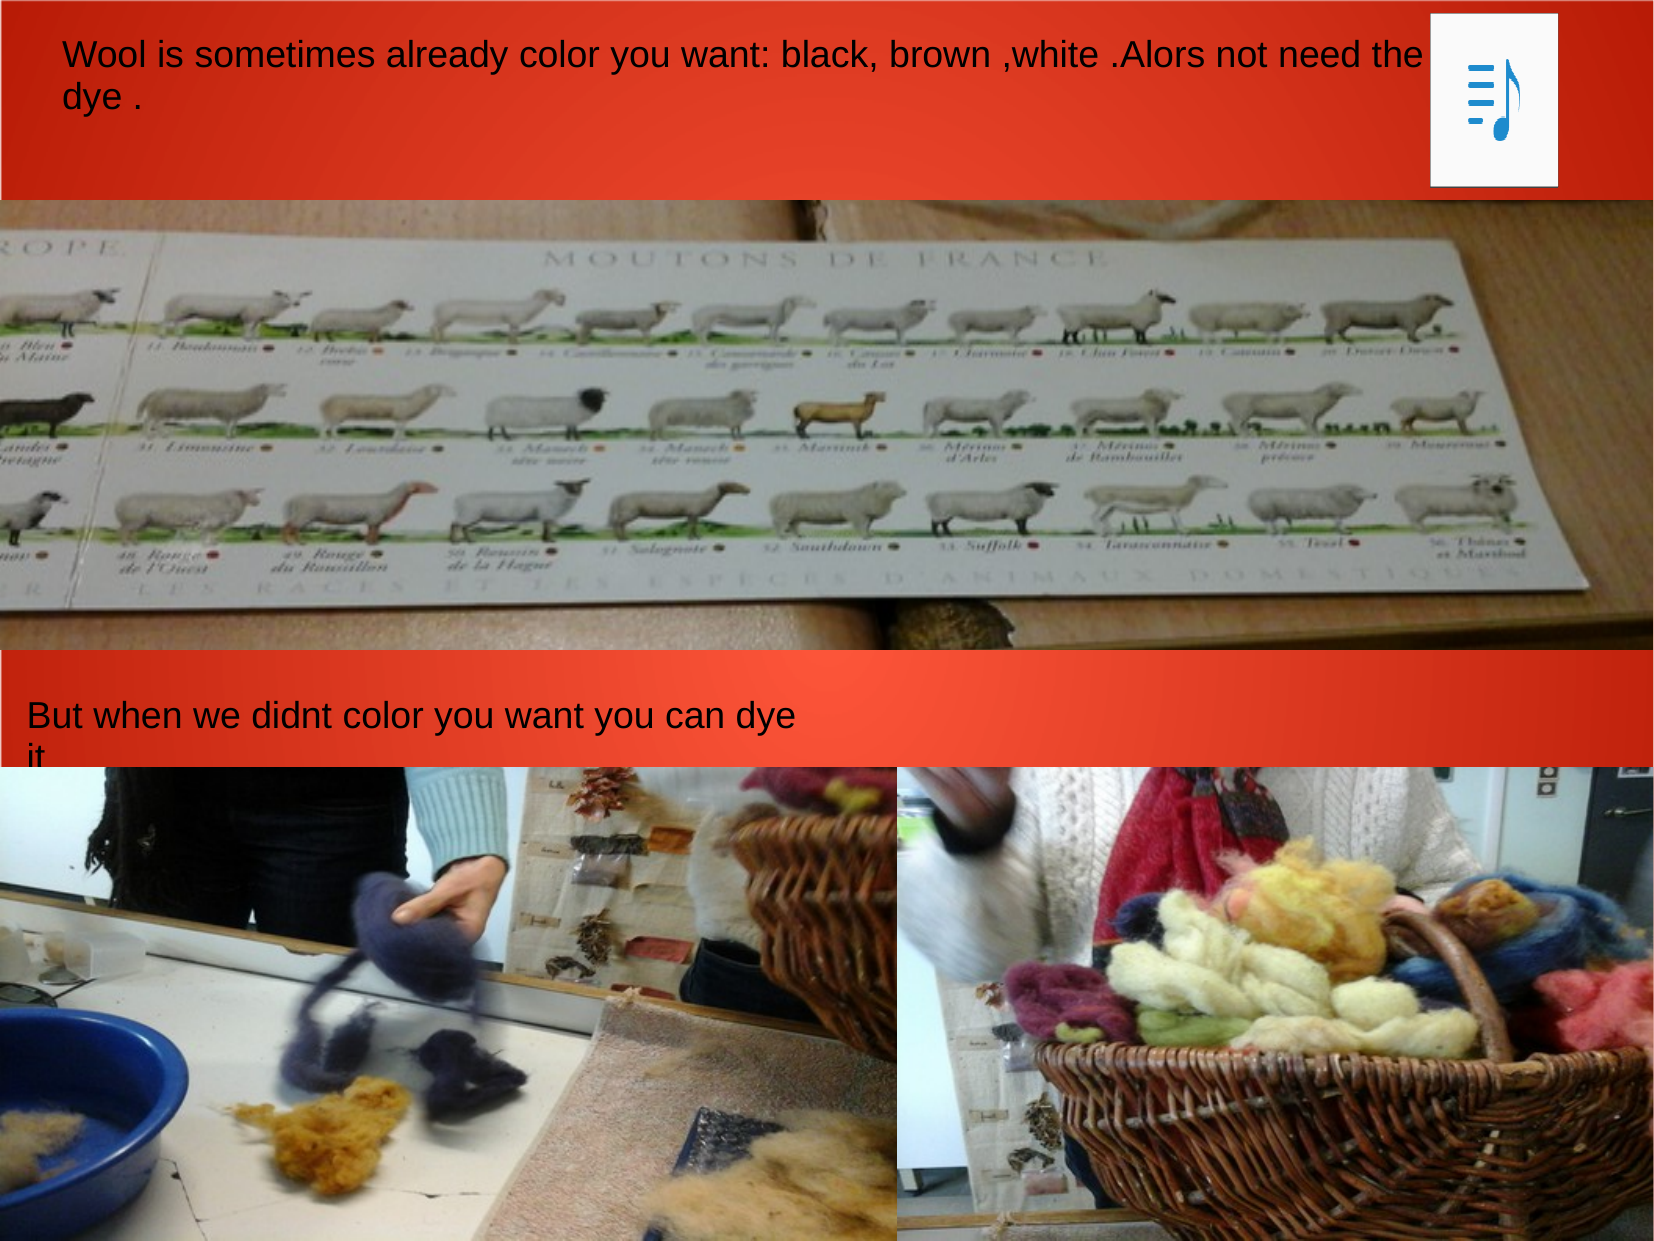

Wool is sometimes already color you want: black, brown ,white .Alors not need the dye .
But when we didnt color you want you can dye it